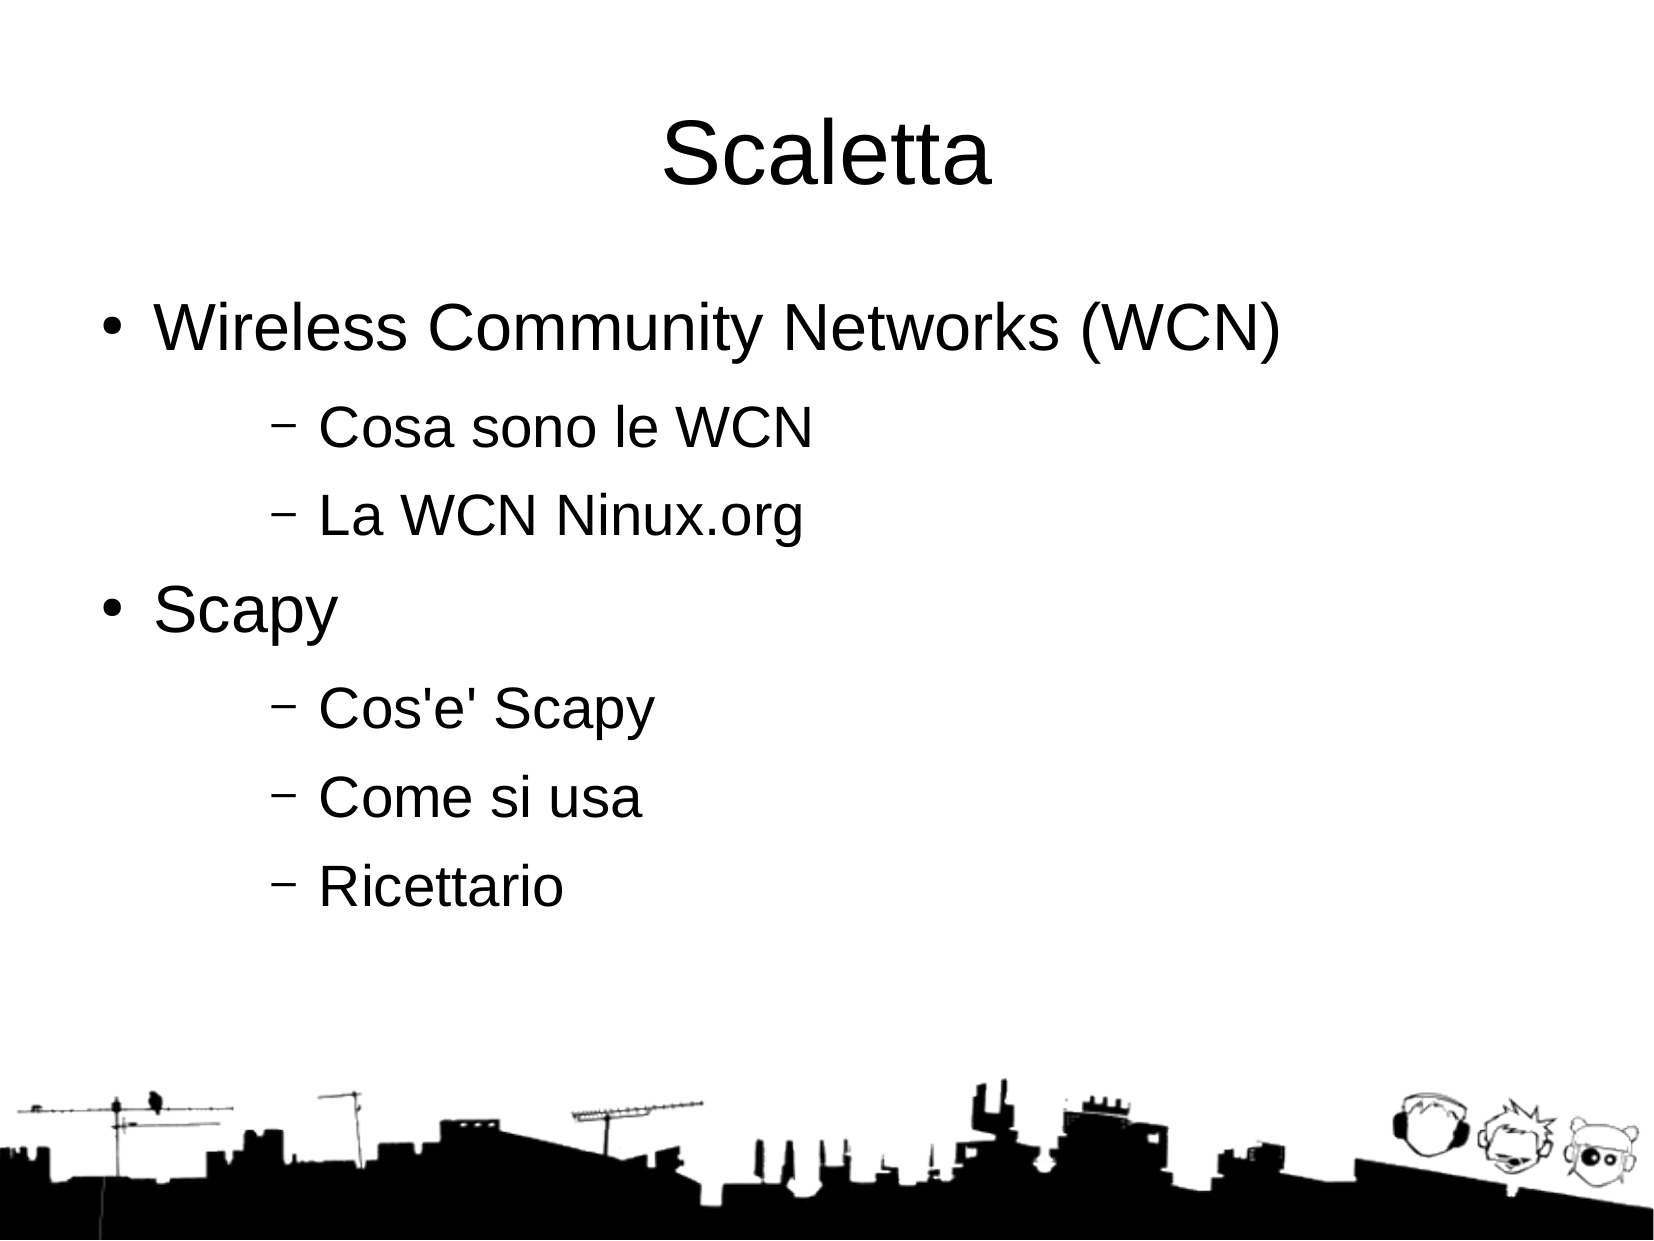

# Scaletta
Wireless Community Networks (WCN)
Cosa sono le WCN
La WCN Ninux.org
Scapy
Cos'e' Scapy
Come si usa
Ricettario